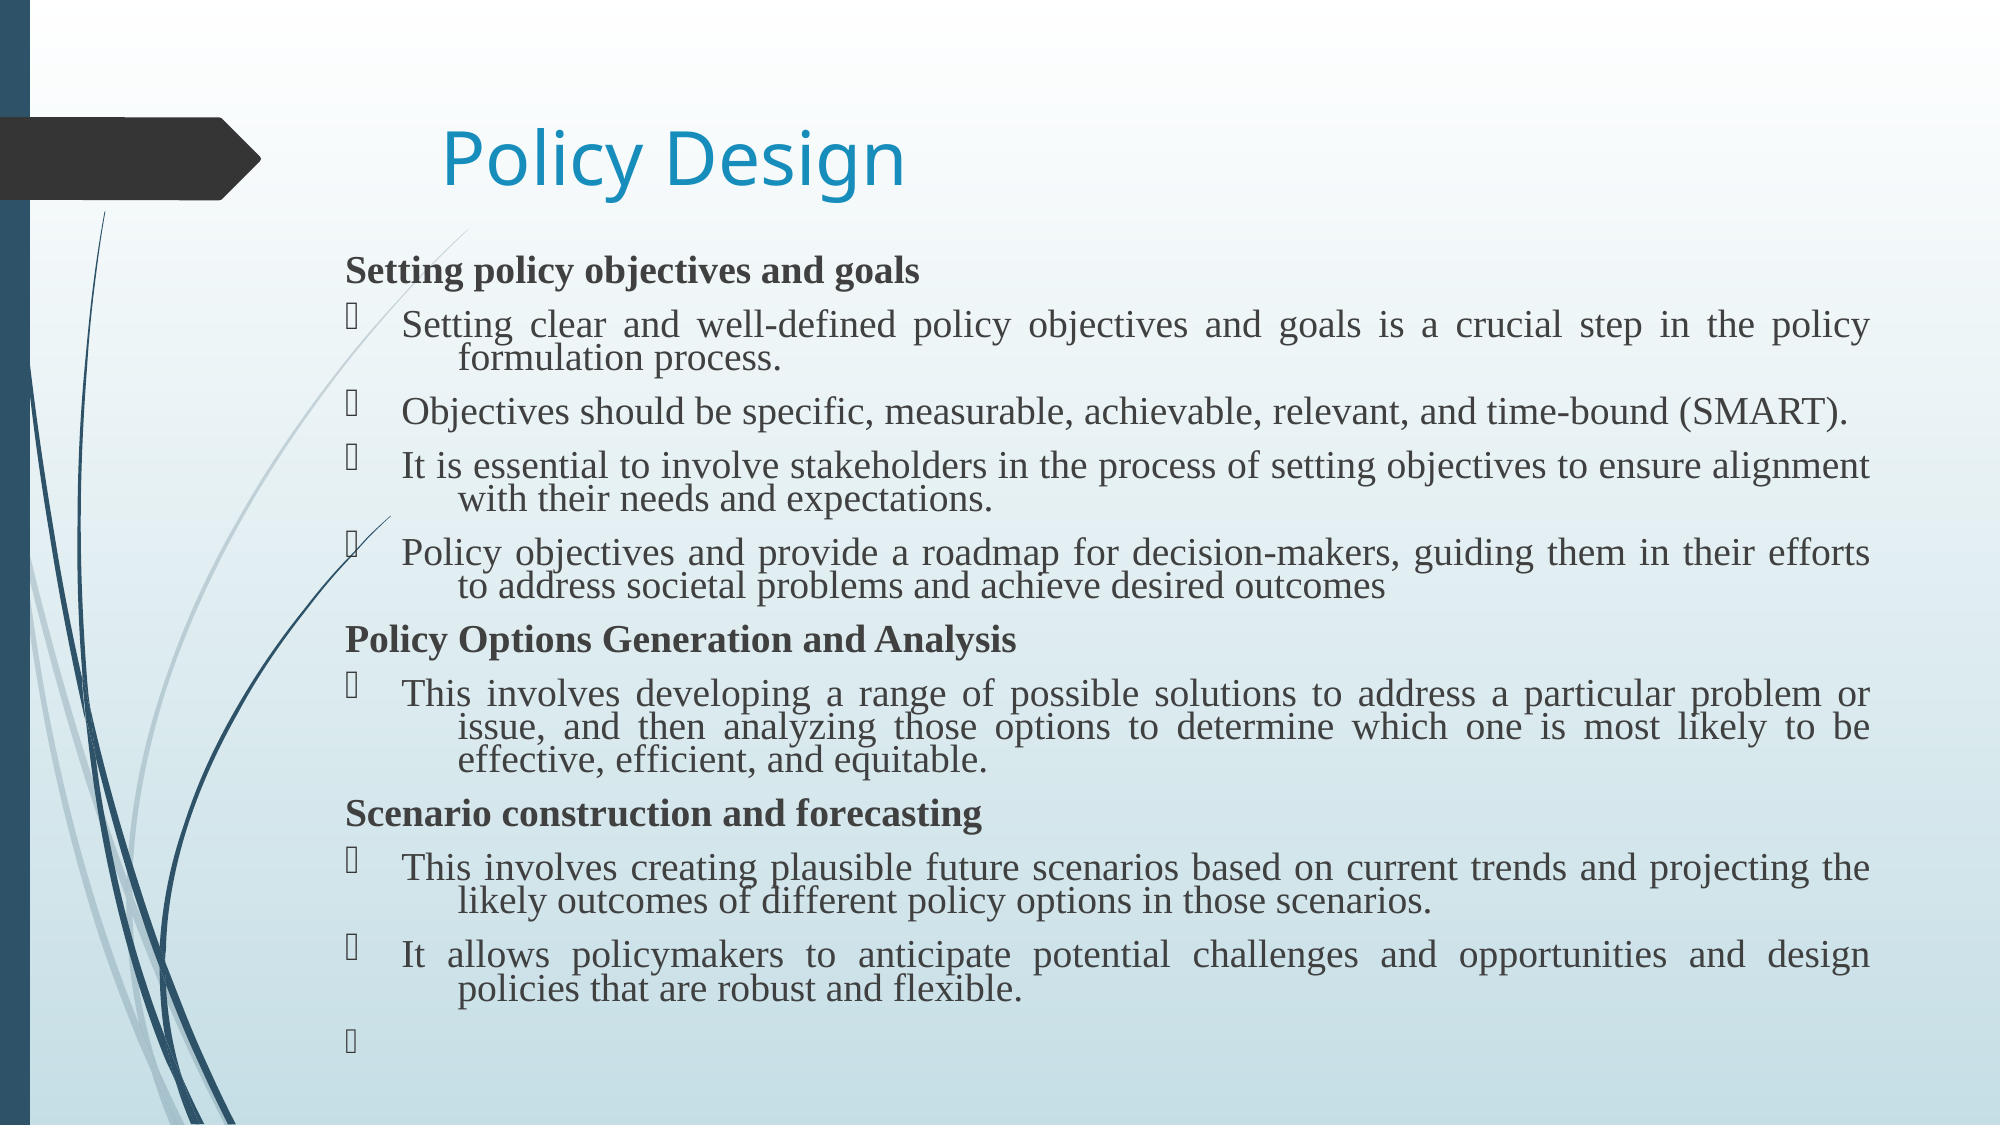

# Policy Design
Setting policy objectives and goals
Setting clear and well-defined policy objectives and goals is a crucial step in the policy formulation process.
Objectives should be specific, measurable, achievable, relevant, and time-bound (SMART).
It is essential to involve stakeholders in the process of setting objectives to ensure alignment with their needs and expectations.
Policy objectives and provide a roadmap for decision-makers, guiding them in their efforts to address societal problems and achieve desired outcomes
Policy Options Generation and Analysis
This involves developing a range of possible solutions to address a particular problem or issue, and then analyzing those options to determine which one is most likely to be effective, efficient, and equitable.
Scenario construction and forecasting
This involves creating plausible future scenarios based on current trends and projecting the likely outcomes of different policy options in those scenarios.
It allows policymakers to anticipate potential challenges and opportunities and design policies that are robust and flexible.